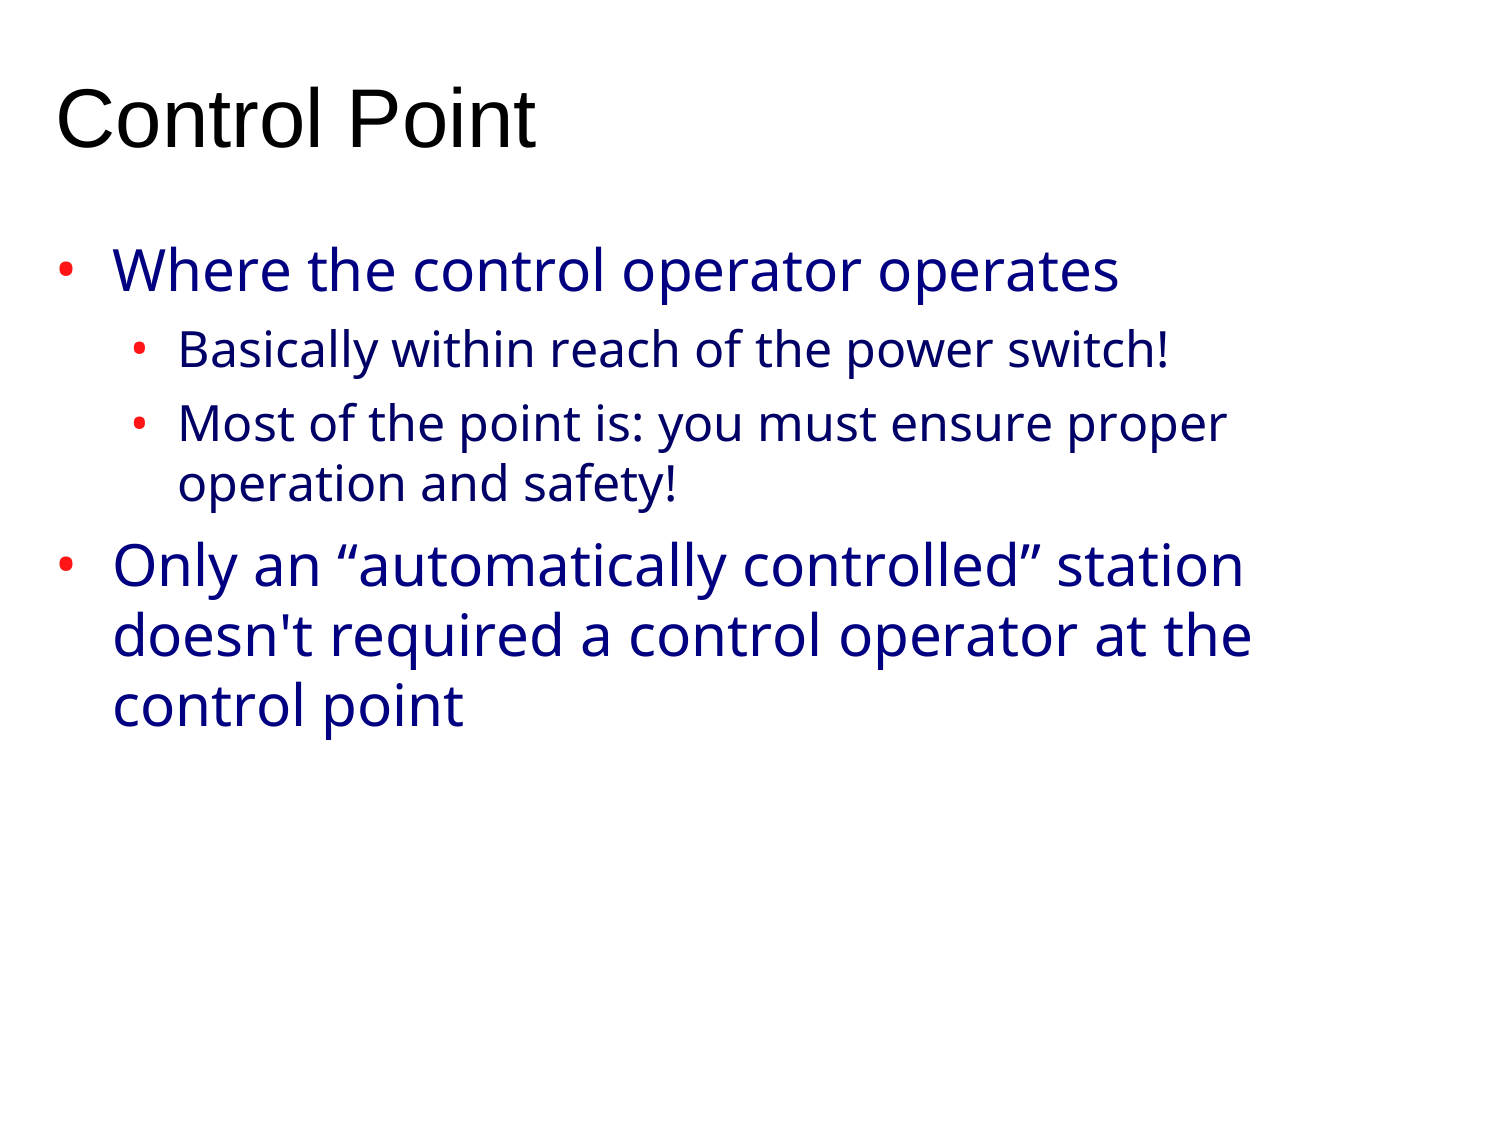

# Control Point
Where the control operator operates
Basically within reach of the power switch!
Most of the point is: you must ensure proper operation and safety!
Only an “automatically controlled” station doesn't required a control operator at the control point